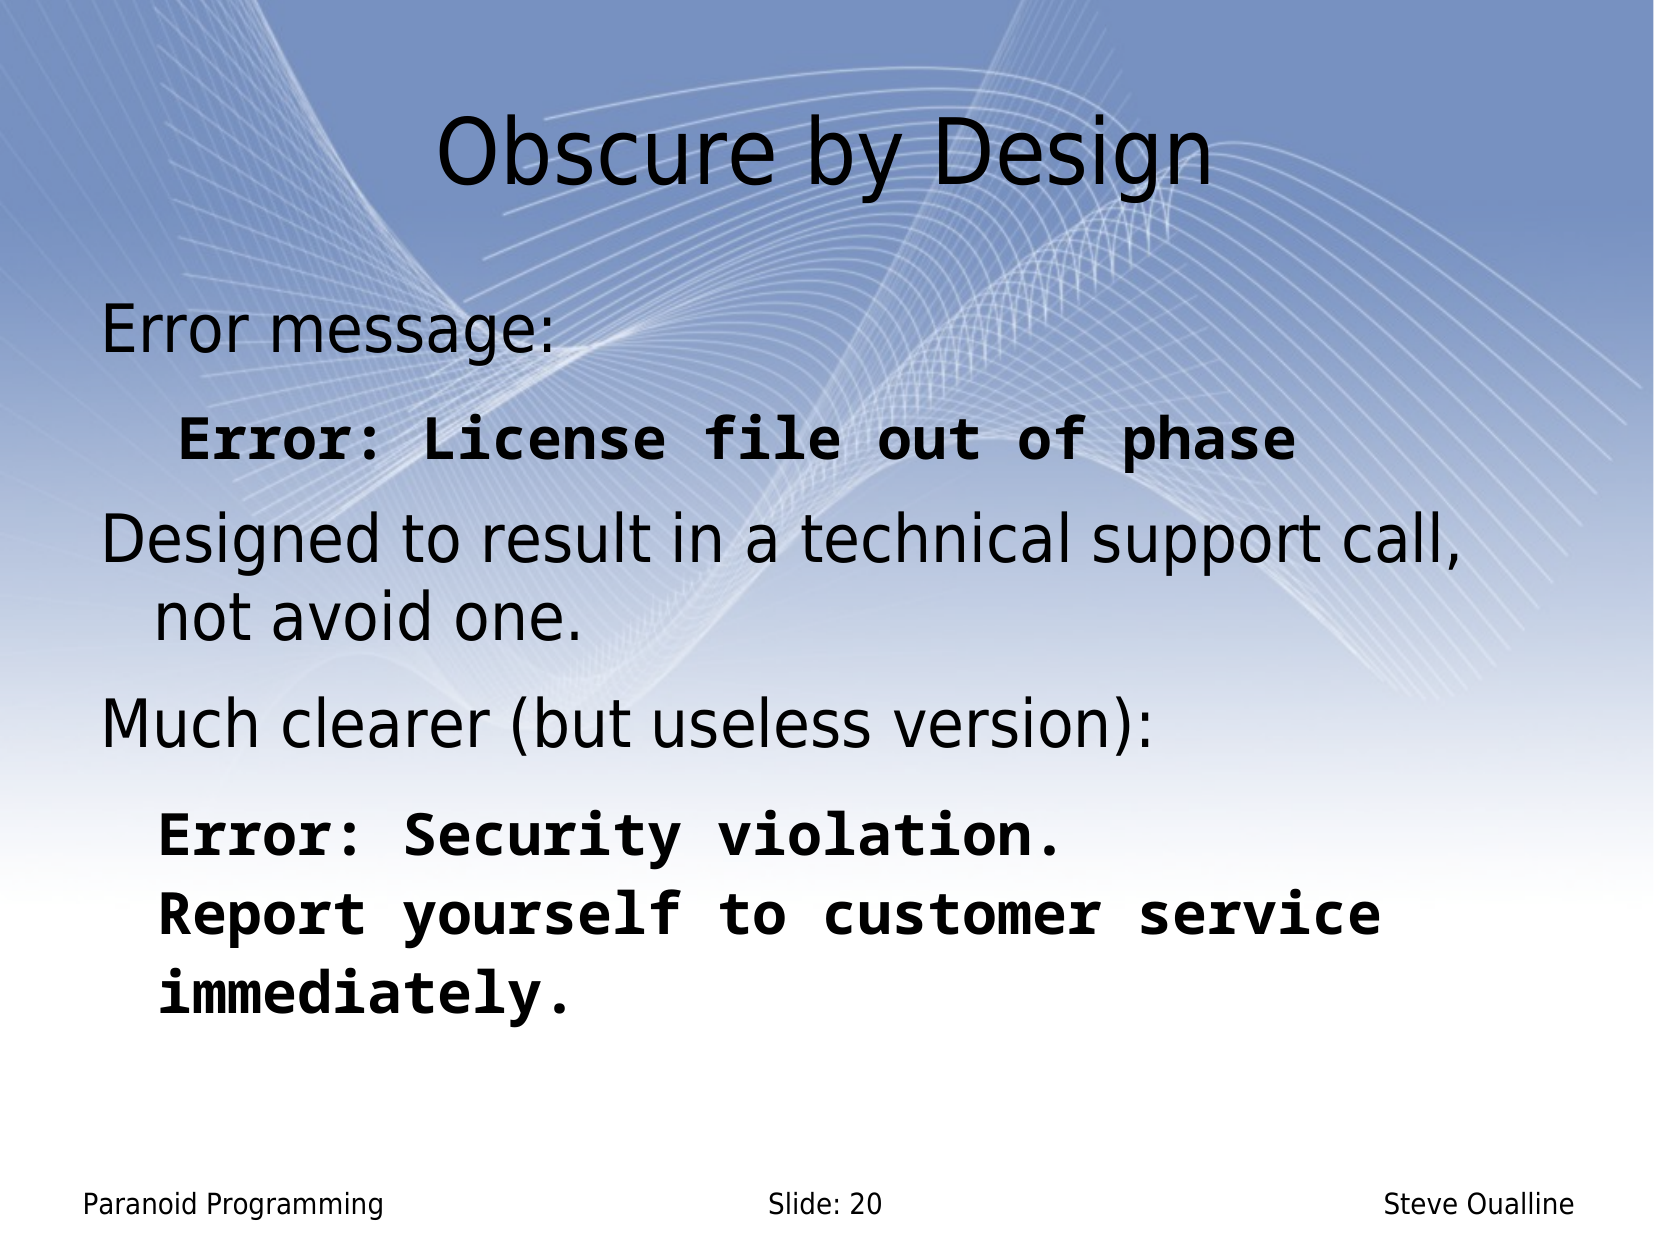

# Obscure by Design
Error message:
Error: License file out of phase
Designed to result in a technical support call, not avoid one.
Much clearer (but useless version):
Error: Security violation.
Report yourself to customer service immediately.
Paranoid Programming
Steve Oualline
20